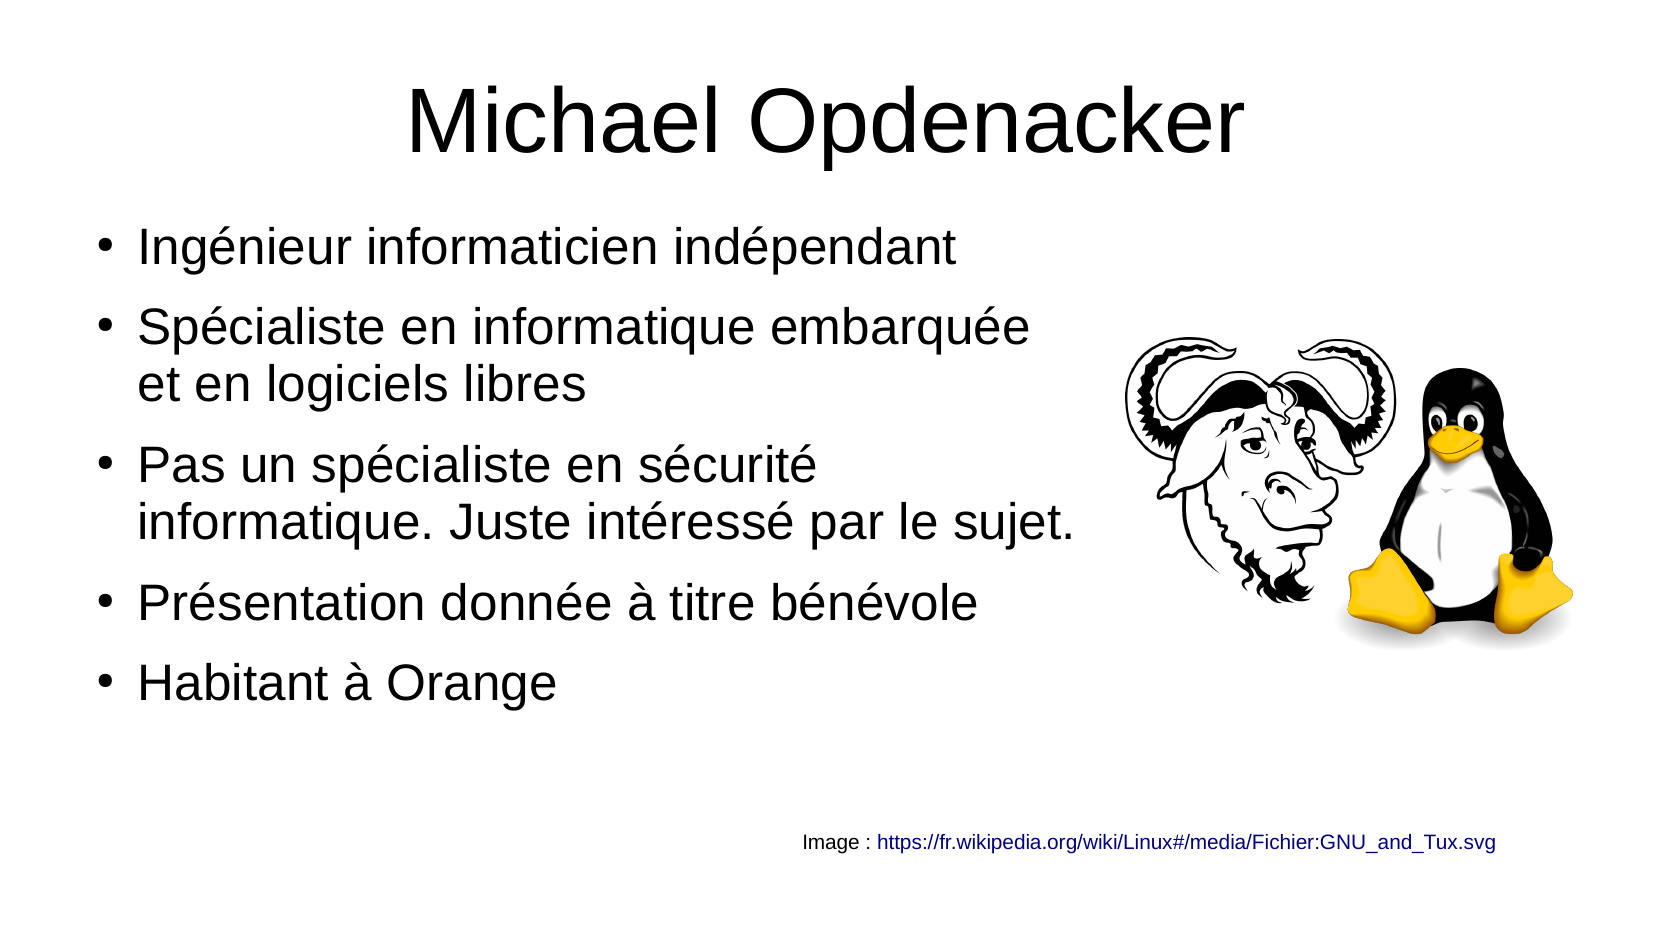

# Michael Opdenacker
Ingénieur informaticien indépendant
Spécialiste en informatique embarquée et en logiciels libres
Pas un spécialiste en sécurité informatique. Juste intéressé par le sujet.
Présentation donnée à titre bénévole
Habitant à Orange
Image : https://fr.wikipedia.org/wiki/Linux#/media/Fichier:GNU_and_Tux.svg